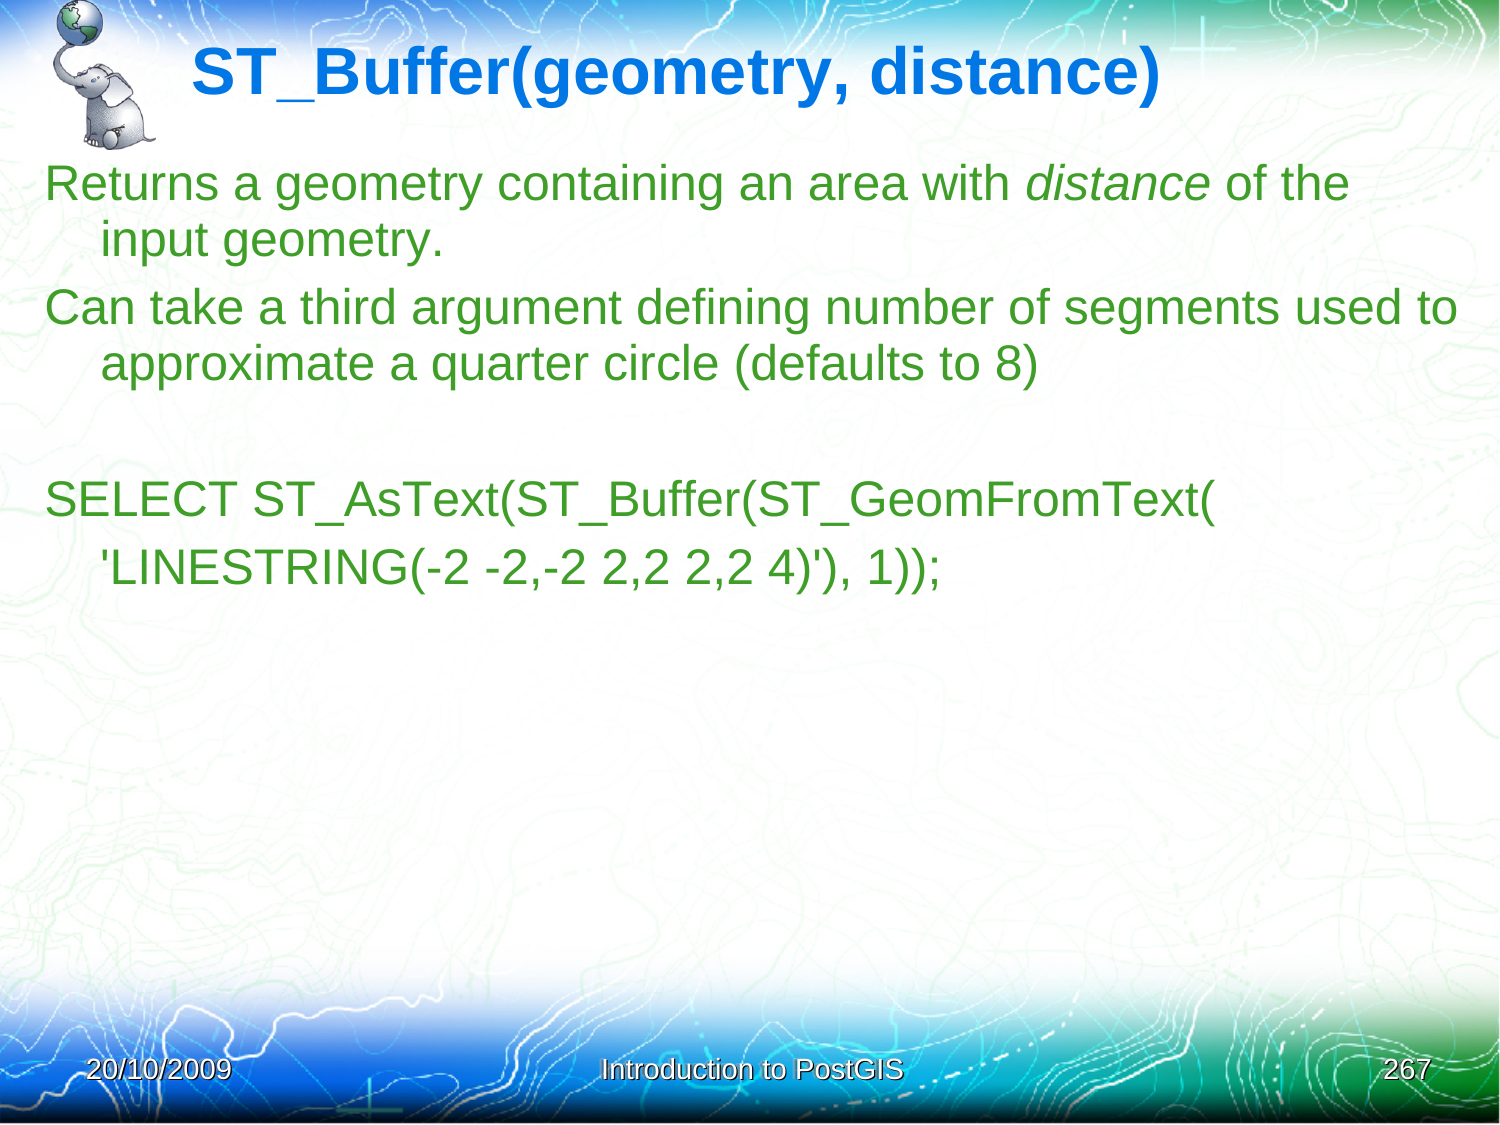

# ST_Buffer(geometry, distance)
Returns a geometry containing an area with distance of the input geometry.
Can take a third argument defining number of segments used to approximate a quarter circle (defaults to 8)
SELECT ST_AsText(ST_Buffer(ST_GeomFromText(
 'LINESTRING(-2 -2,-2 2,2 2,2 4)'), 1));
20/10/2009
Introduction to PostGIS
267